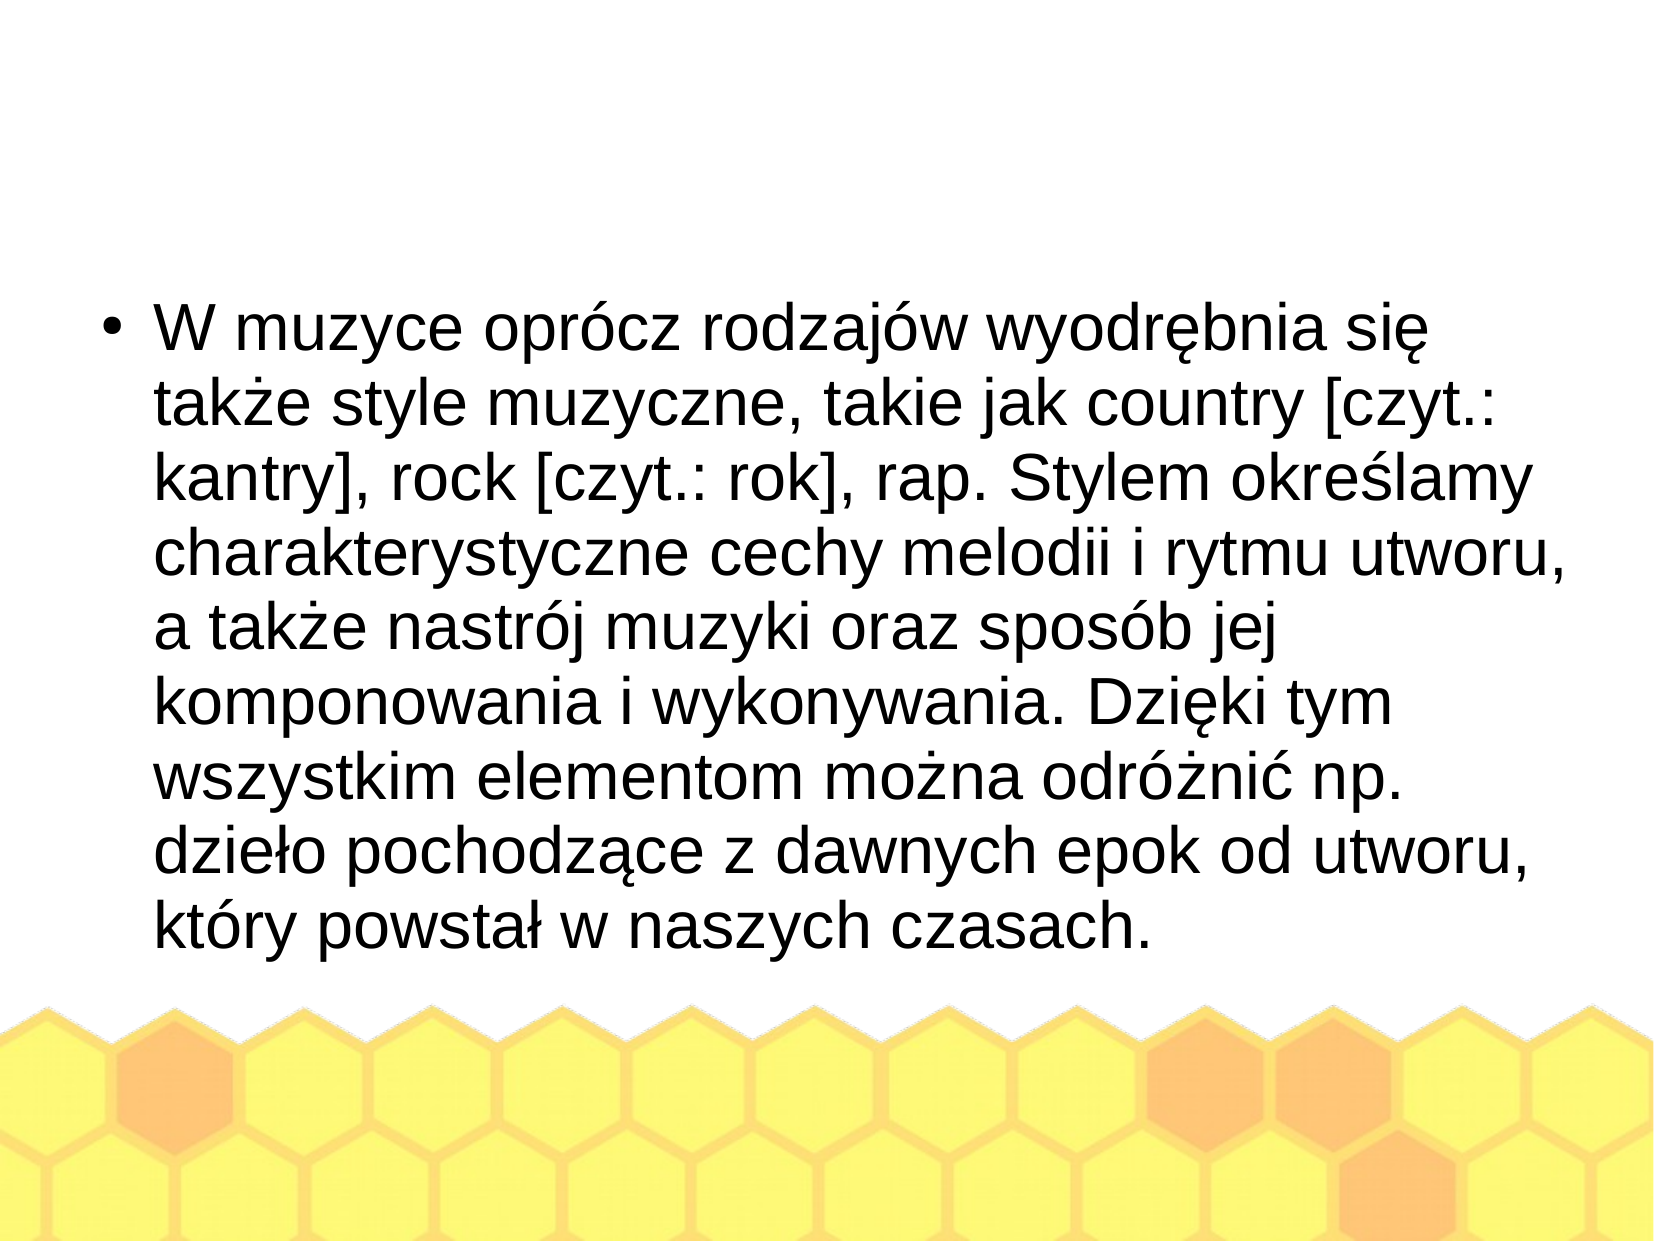

#
W muzyce oprócz rodzajów wyodrębnia się także style muzyczne, takie jak country [czyt.: kantry], rock [czyt.: rok], rap. Stylem określamy charakterystyczne cechy melodii i rytmu utworu, a także nastrój muzyki oraz sposób jej komponowania i wykonywania. Dzięki tym wszystkim elementom można odróżnić np. dzieło pochodzące z dawnych epok od utworu, który powstał w naszych czasach.